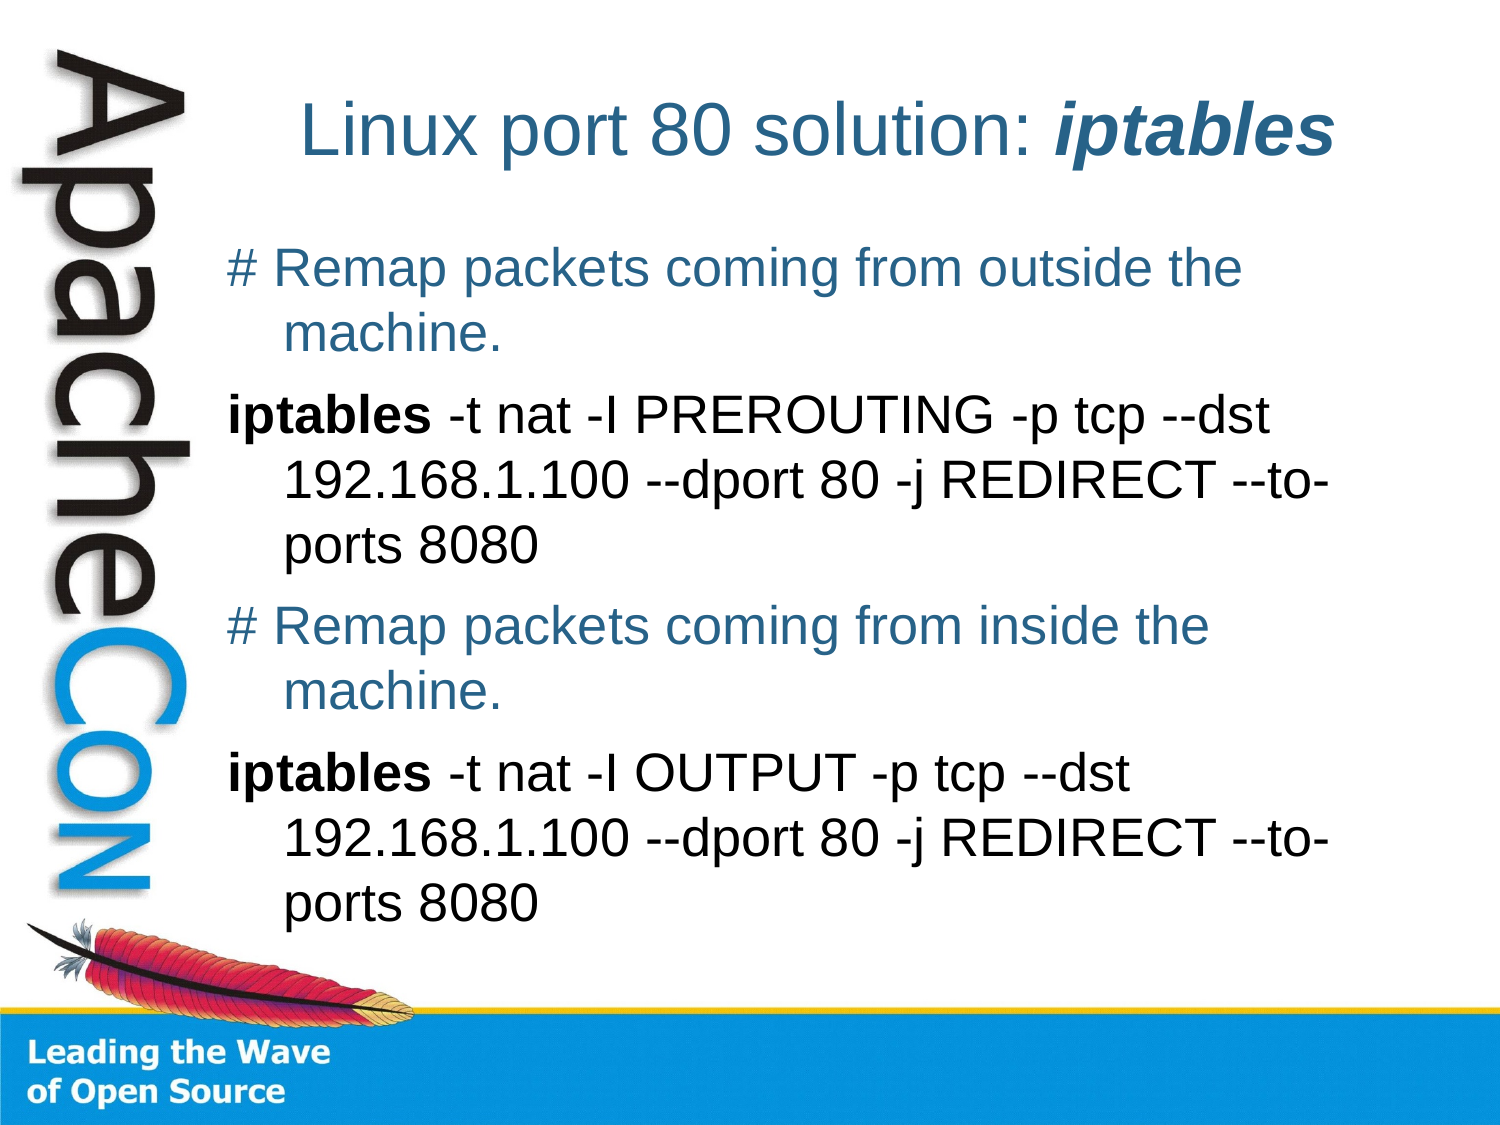

# Linux port 80 solution: iptables
# Remap packets coming from outside the machine.
iptables -t nat -I PREROUTING -p tcp --dst 192.168.1.100 --dport 80 -j REDIRECT --to-ports 8080
# Remap packets coming from inside the machine.
iptables -t nat -I OUTPUT -p tcp --dst 192.168.1.100 --dport 80 -j REDIRECT --to-ports 8080